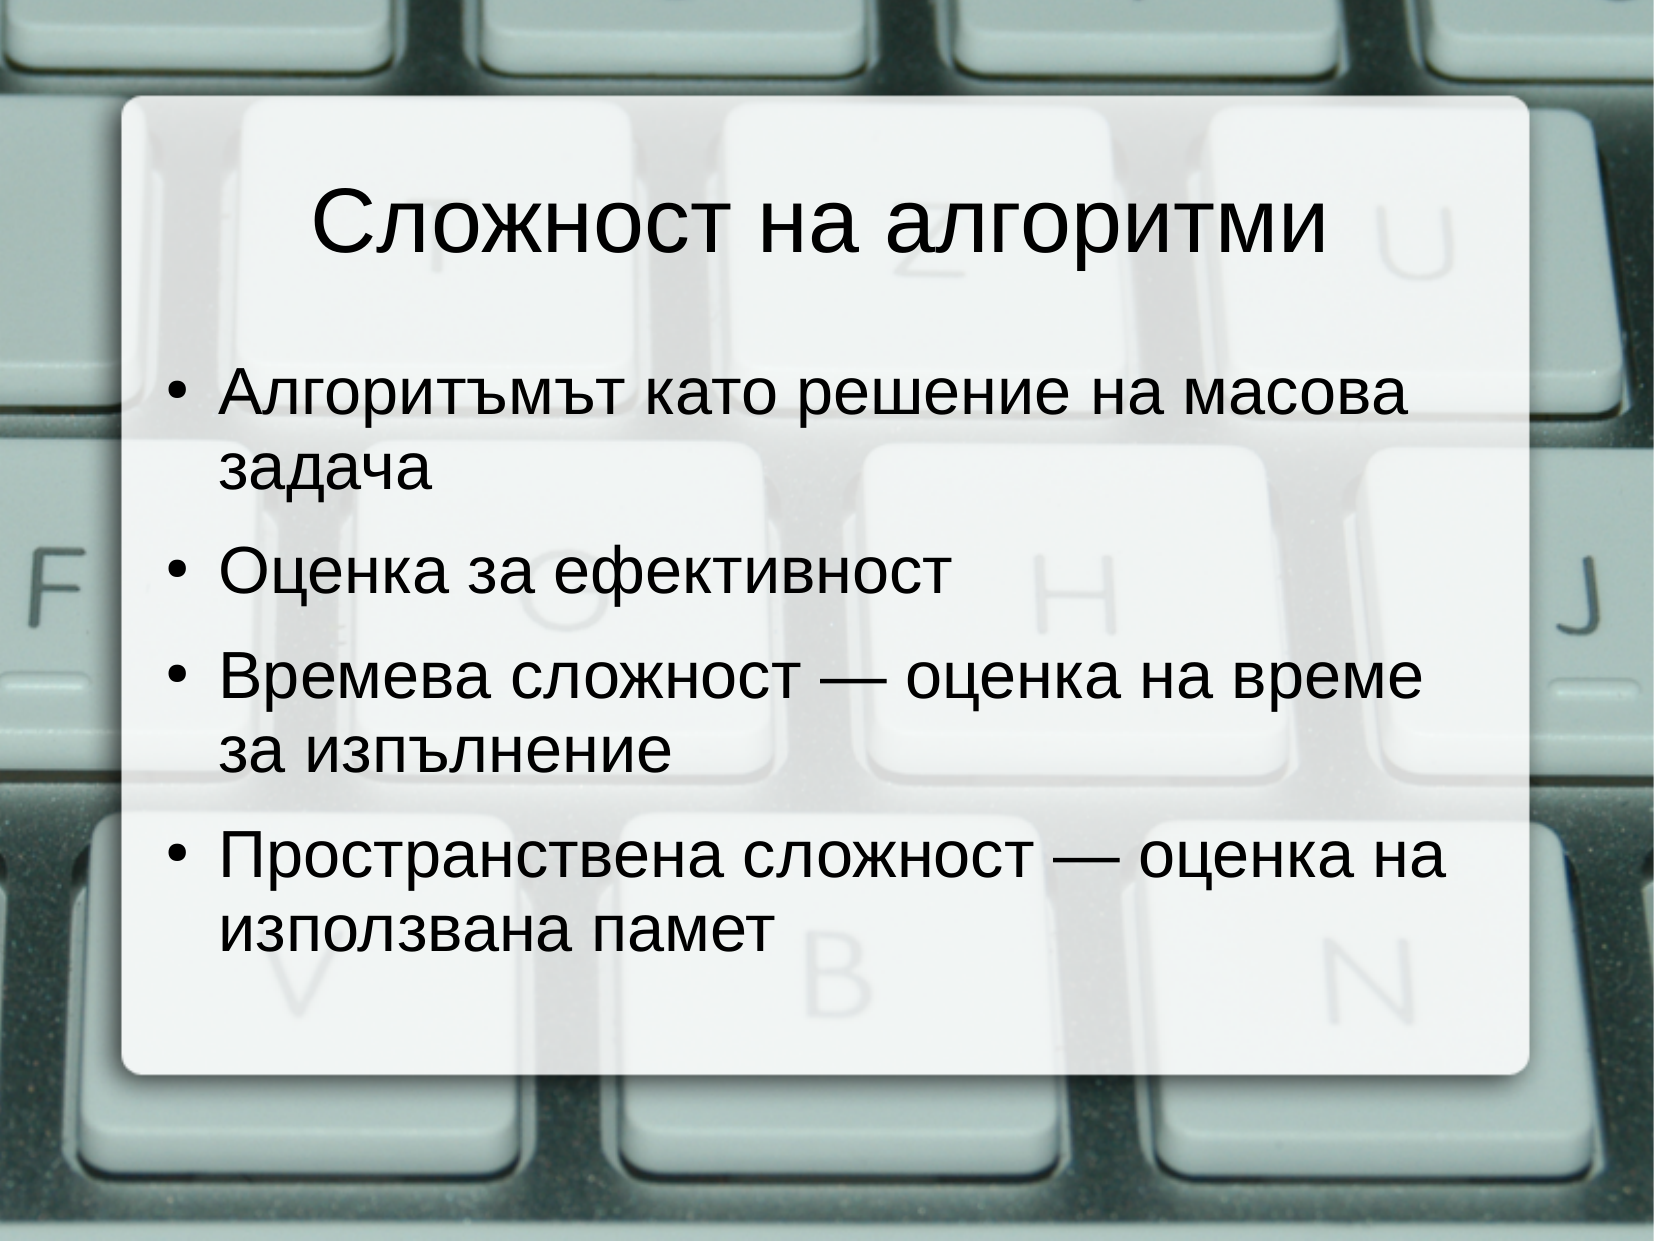

# Сложност на алгоритми
Алгоритъмът като решение на масова задача
Оценка за ефективност
Времева сложност — оценка на време за изпълнение
Пространствена сложност — оценка на използвана памет